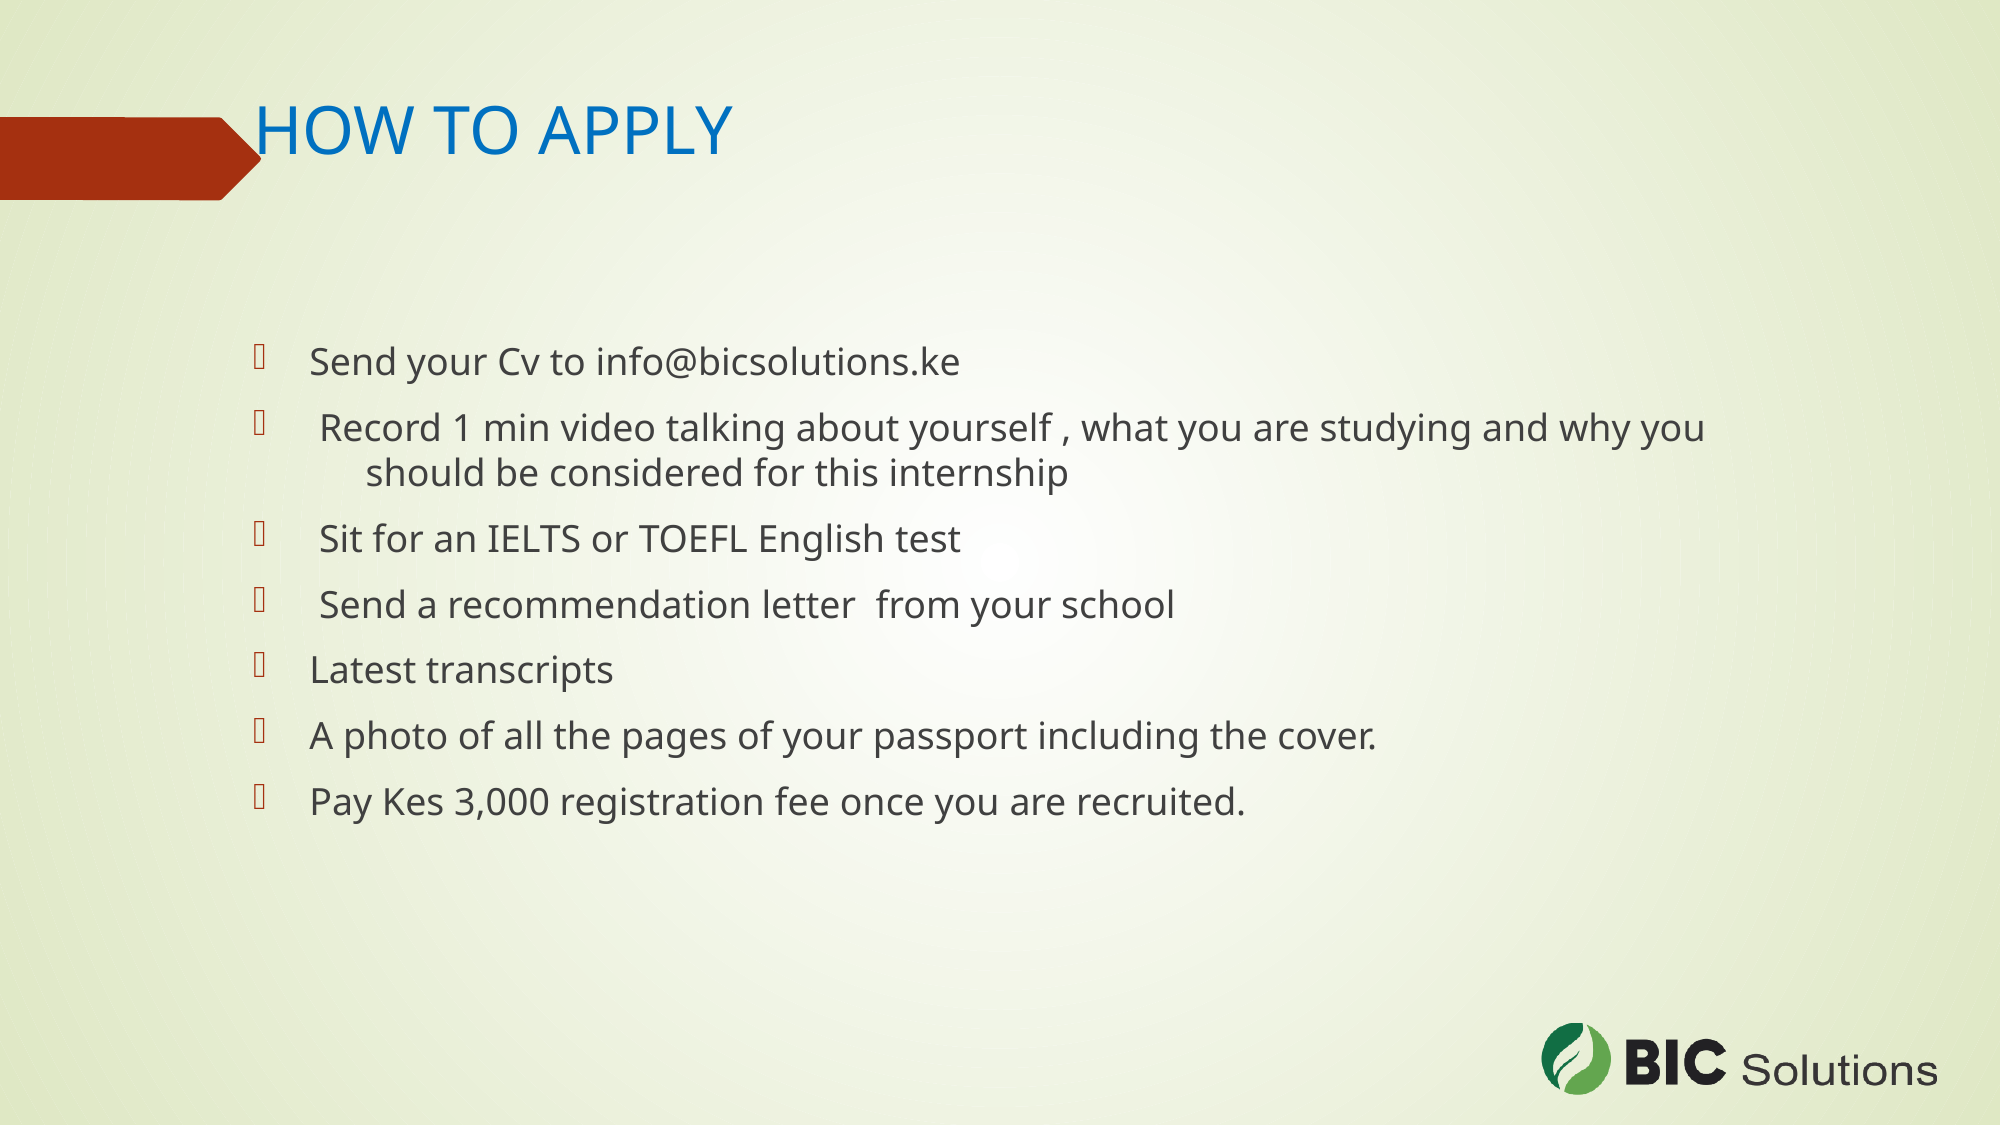

# HOW TO APPLY
Send your Cv to info@bicsolutions.ke
 Record 1 min video talking about yourself , what you are studying and why you should be considered for this internship
 Sit for an IELTS or TOEFL English test
 Send a recommendation letter from your school
Latest transcripts
A photo of all the pages of your passport including the cover.
Pay Kes 3,000 registration fee once you are recruited.